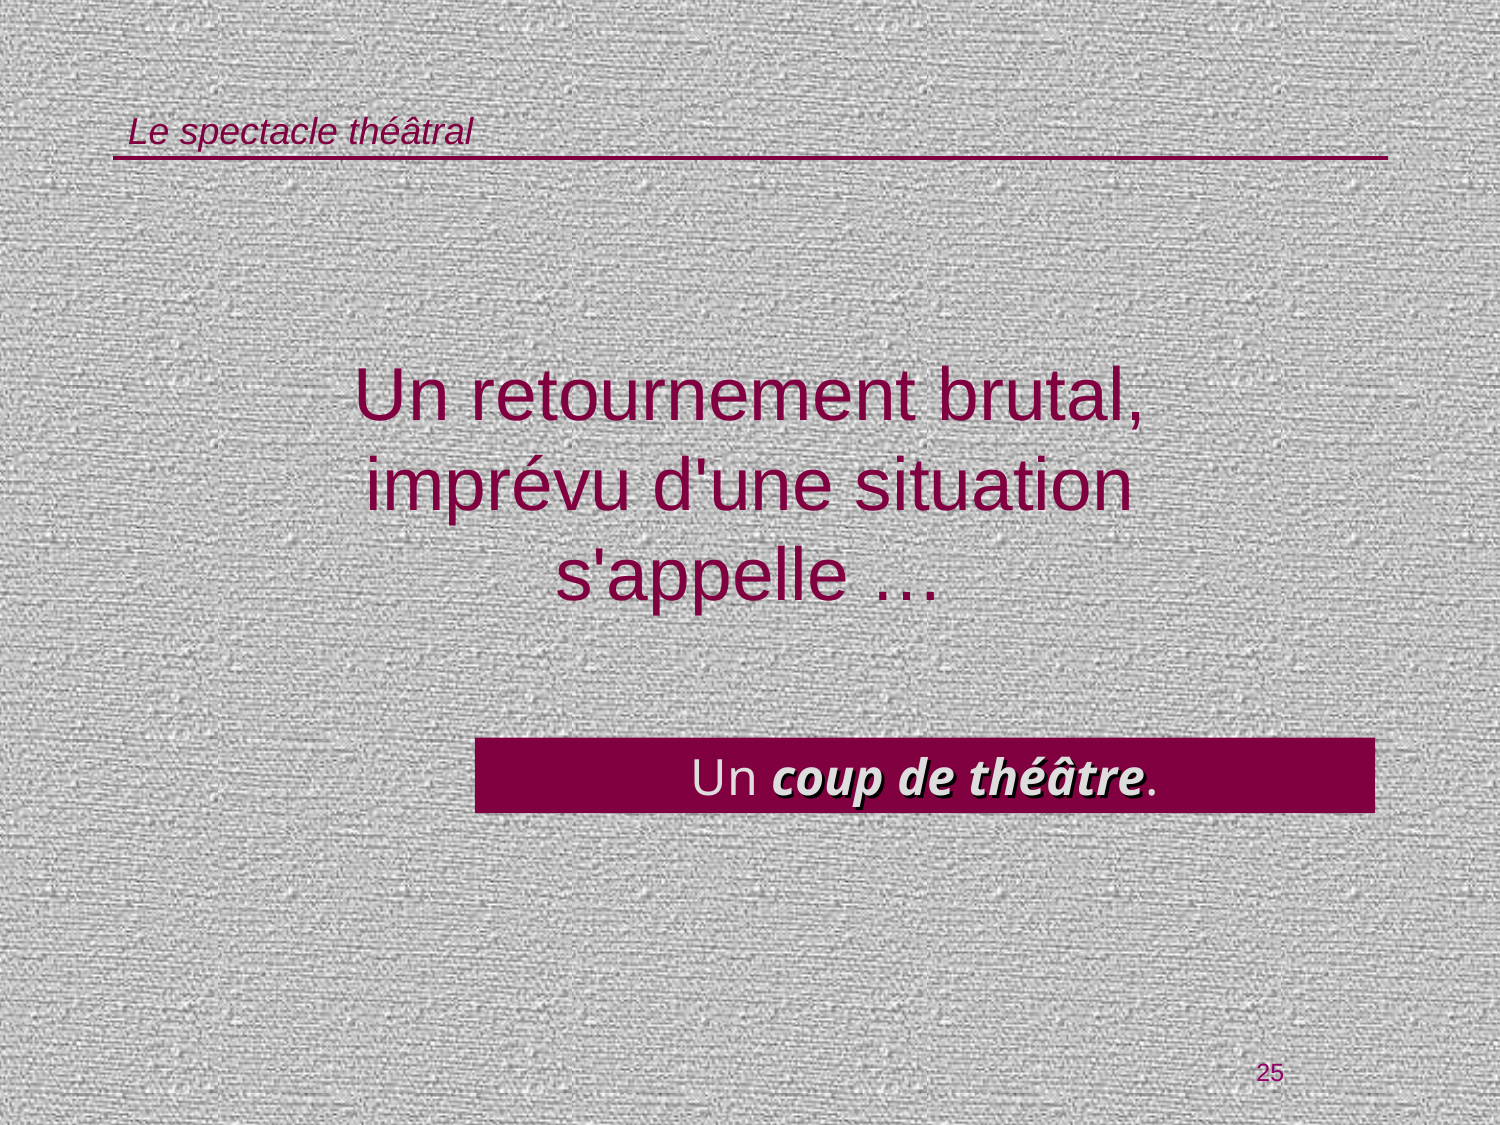

Un retournement brutal, imprévu d'une situation s'appelle …
Un coup de théâtre.
25